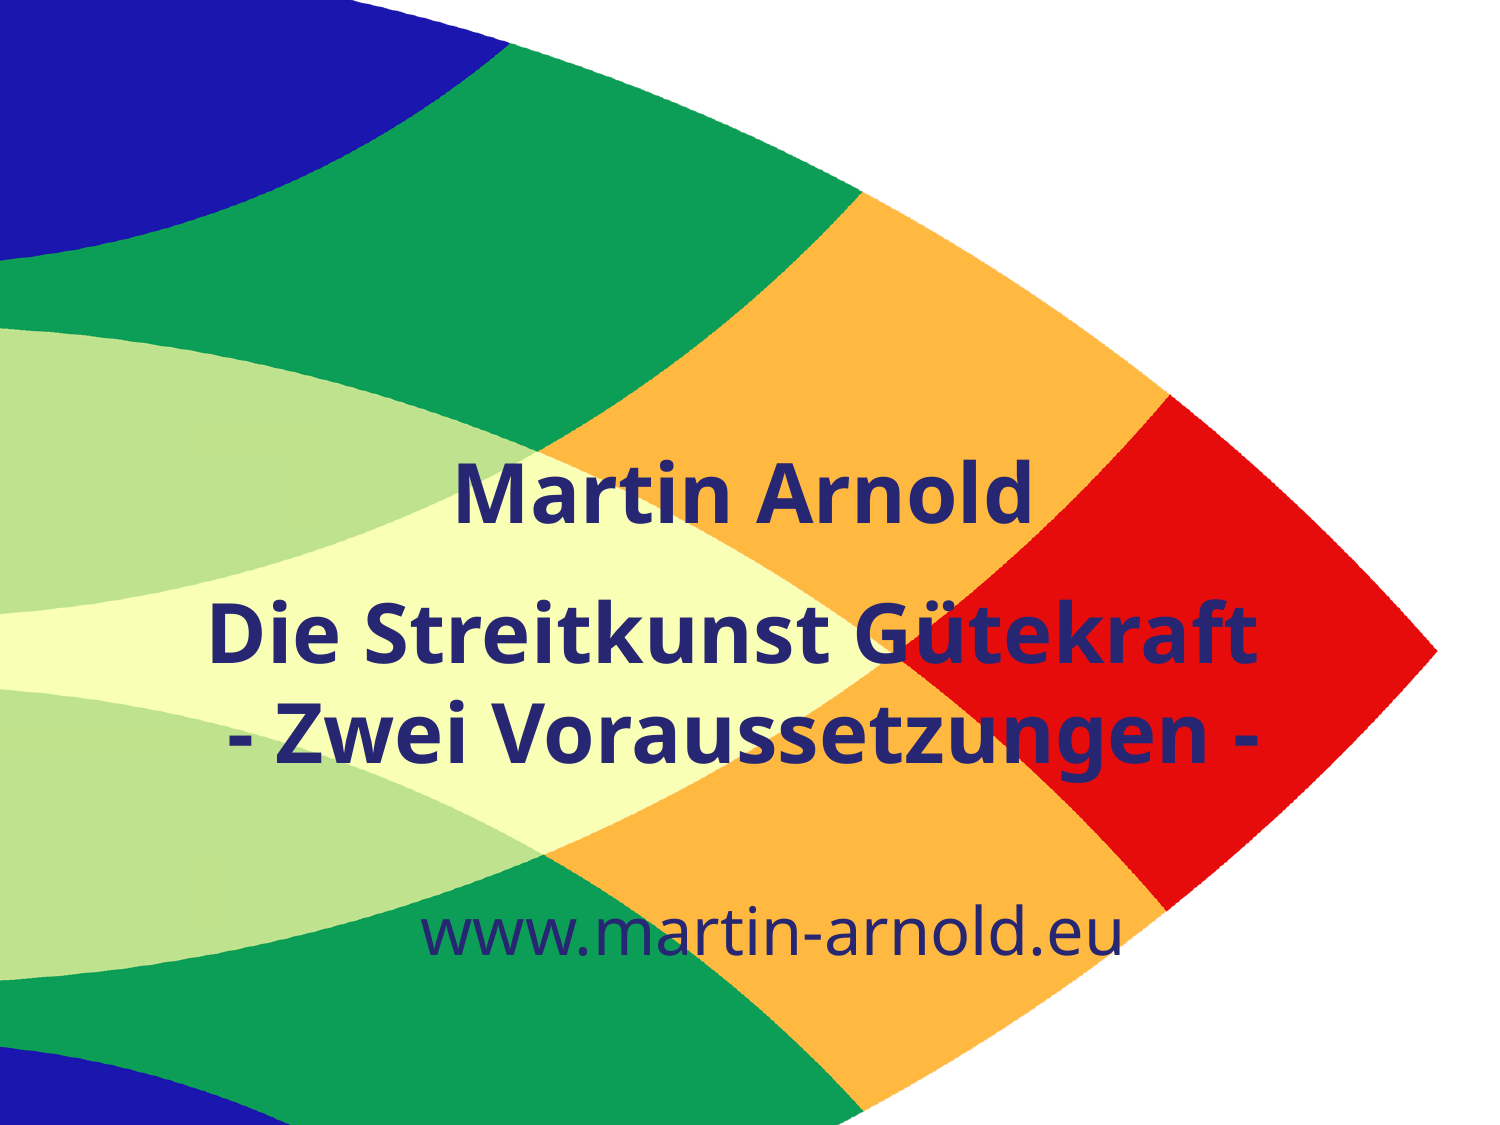

Martin Arnold
Die Streitkunst Gütekraft
- Zwei Voraussetzungen -
www.martin-arnold.eu